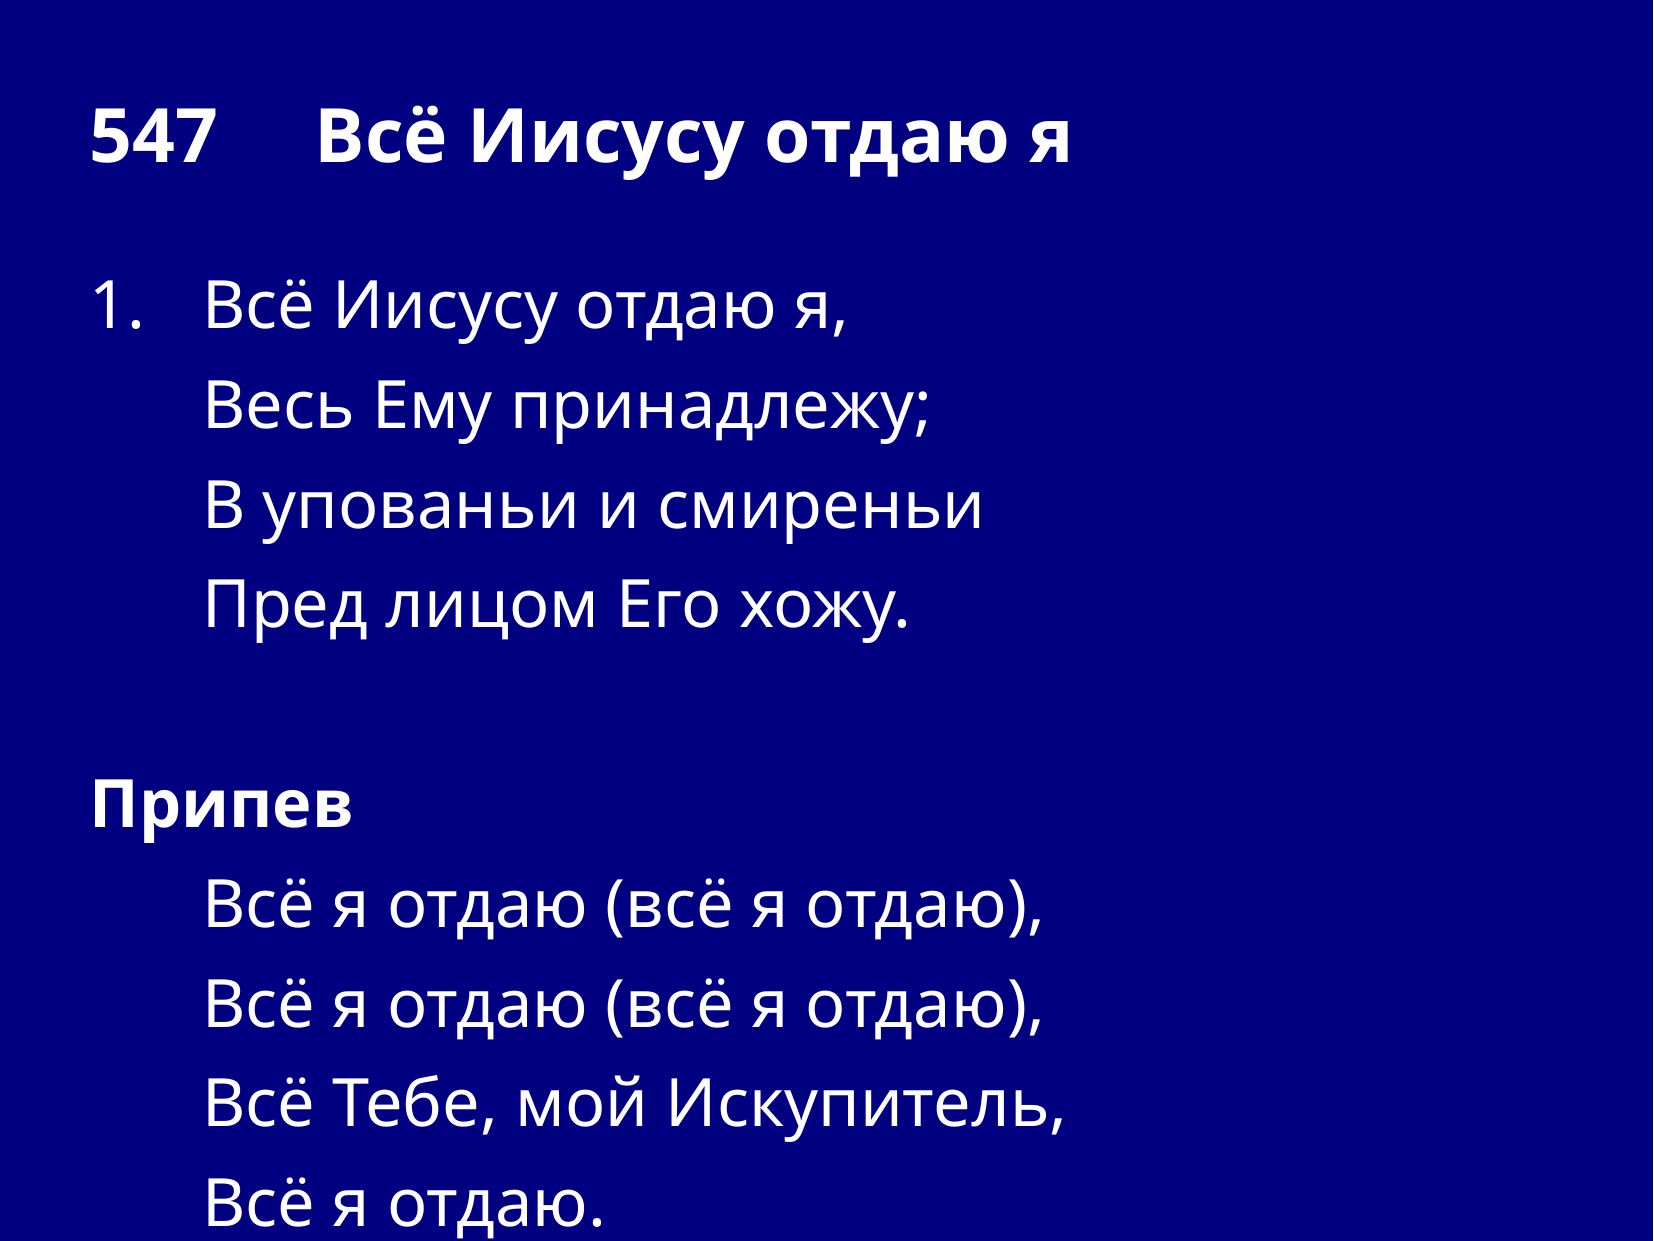

547	Всё Иисусу отдаю я
1.	Всё Иисусу отдаю я,
	Весь Ему принадлежу;
	В упованьи и смиреньи
	Пред лицом Его хожу.
Припев
	Всё я отдаю (всё я отдаю),
	Всё я отдаю (всё я отдаю),
	Всё Тебе, мой Искупитель,
	Всё я отдаю.